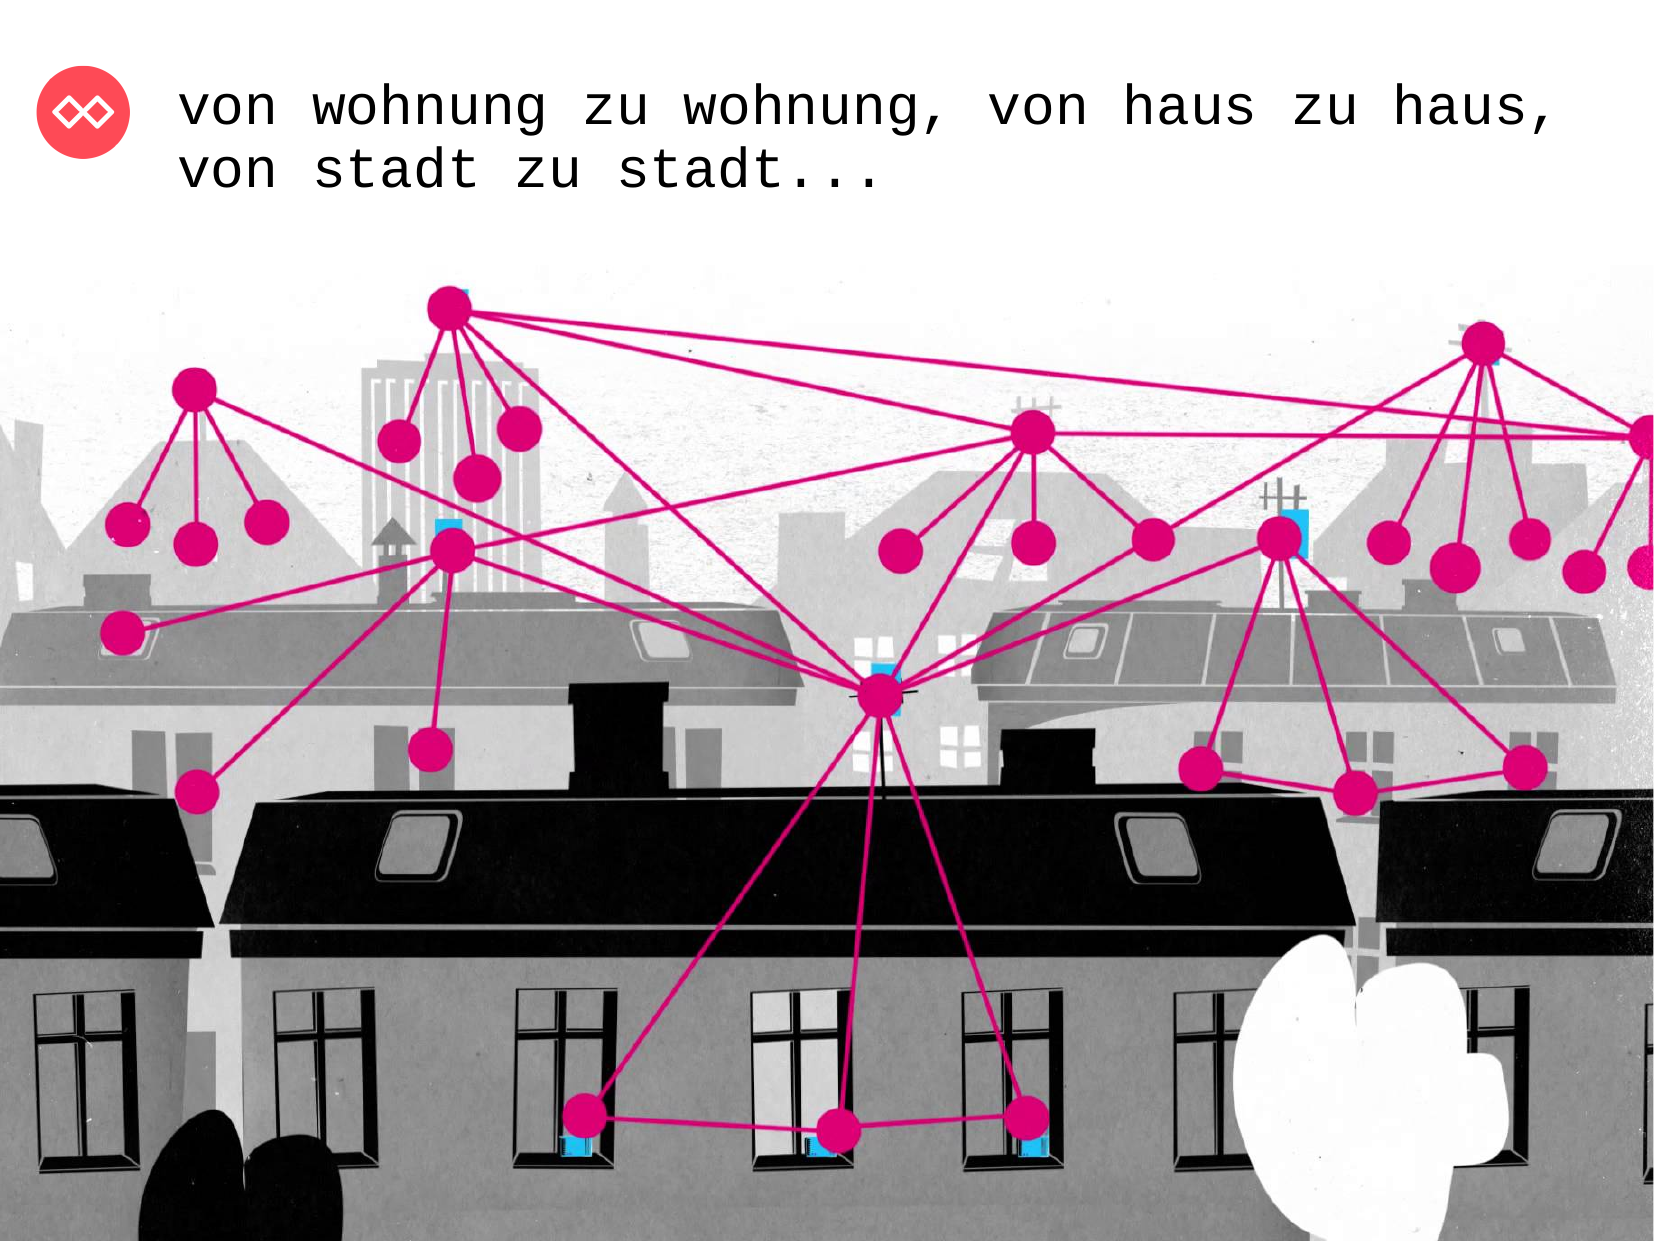

# von wohnung zu wohnung, von haus zu haus, von stadt zu stadt...